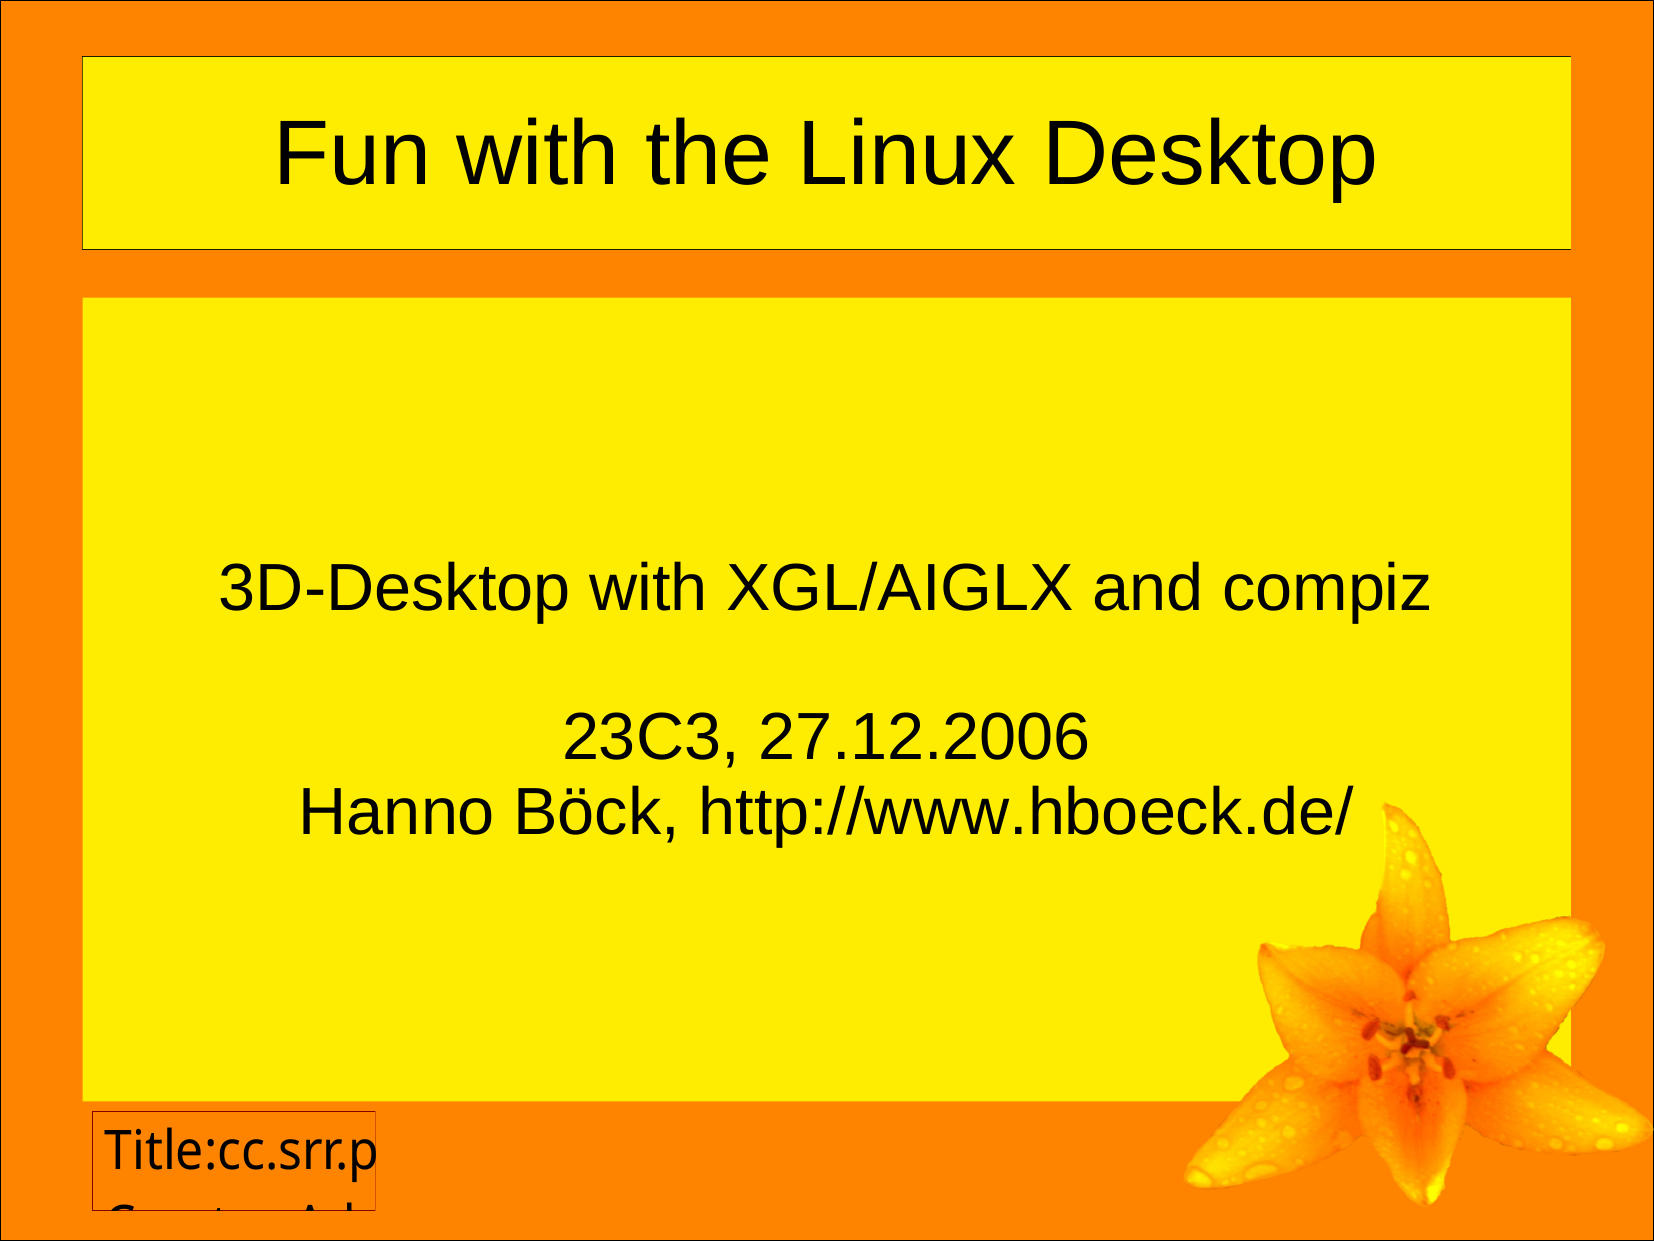

# Fun with the Linux Desktop
3D-Desktop with XGL/AIGLX and compiz
23C3, 27.12.2006
Hanno Böck, http://www.hboeck.de/